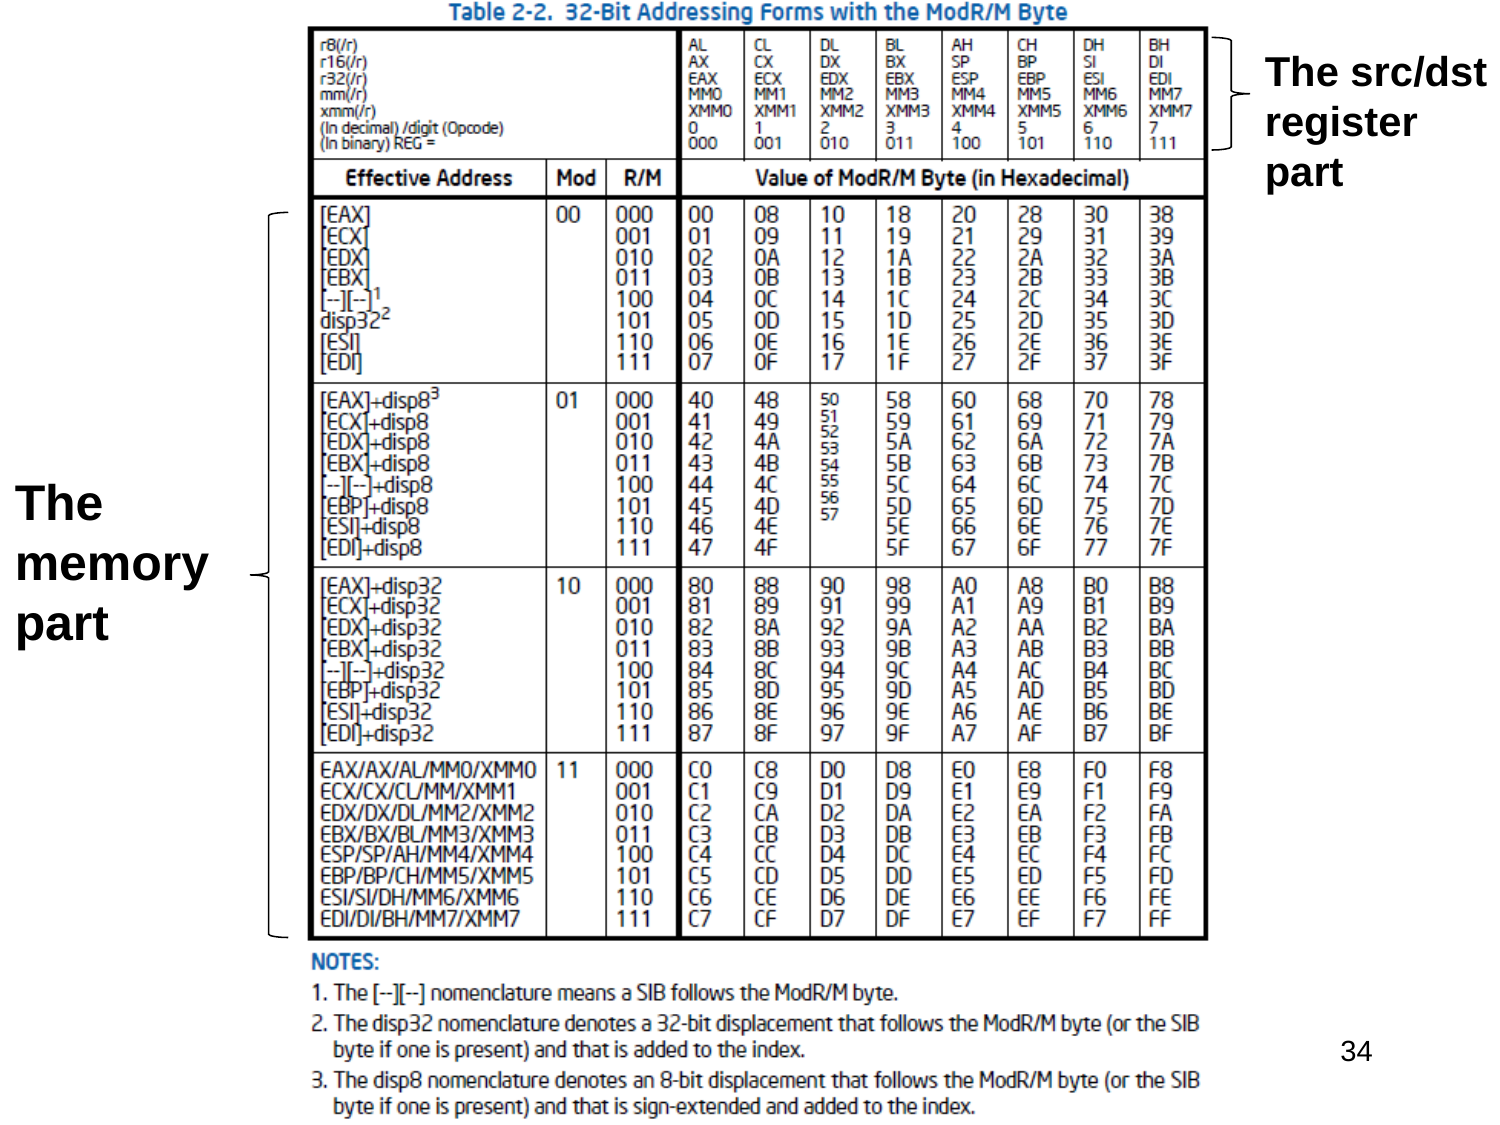

The src/dst register
part
#
The memory part